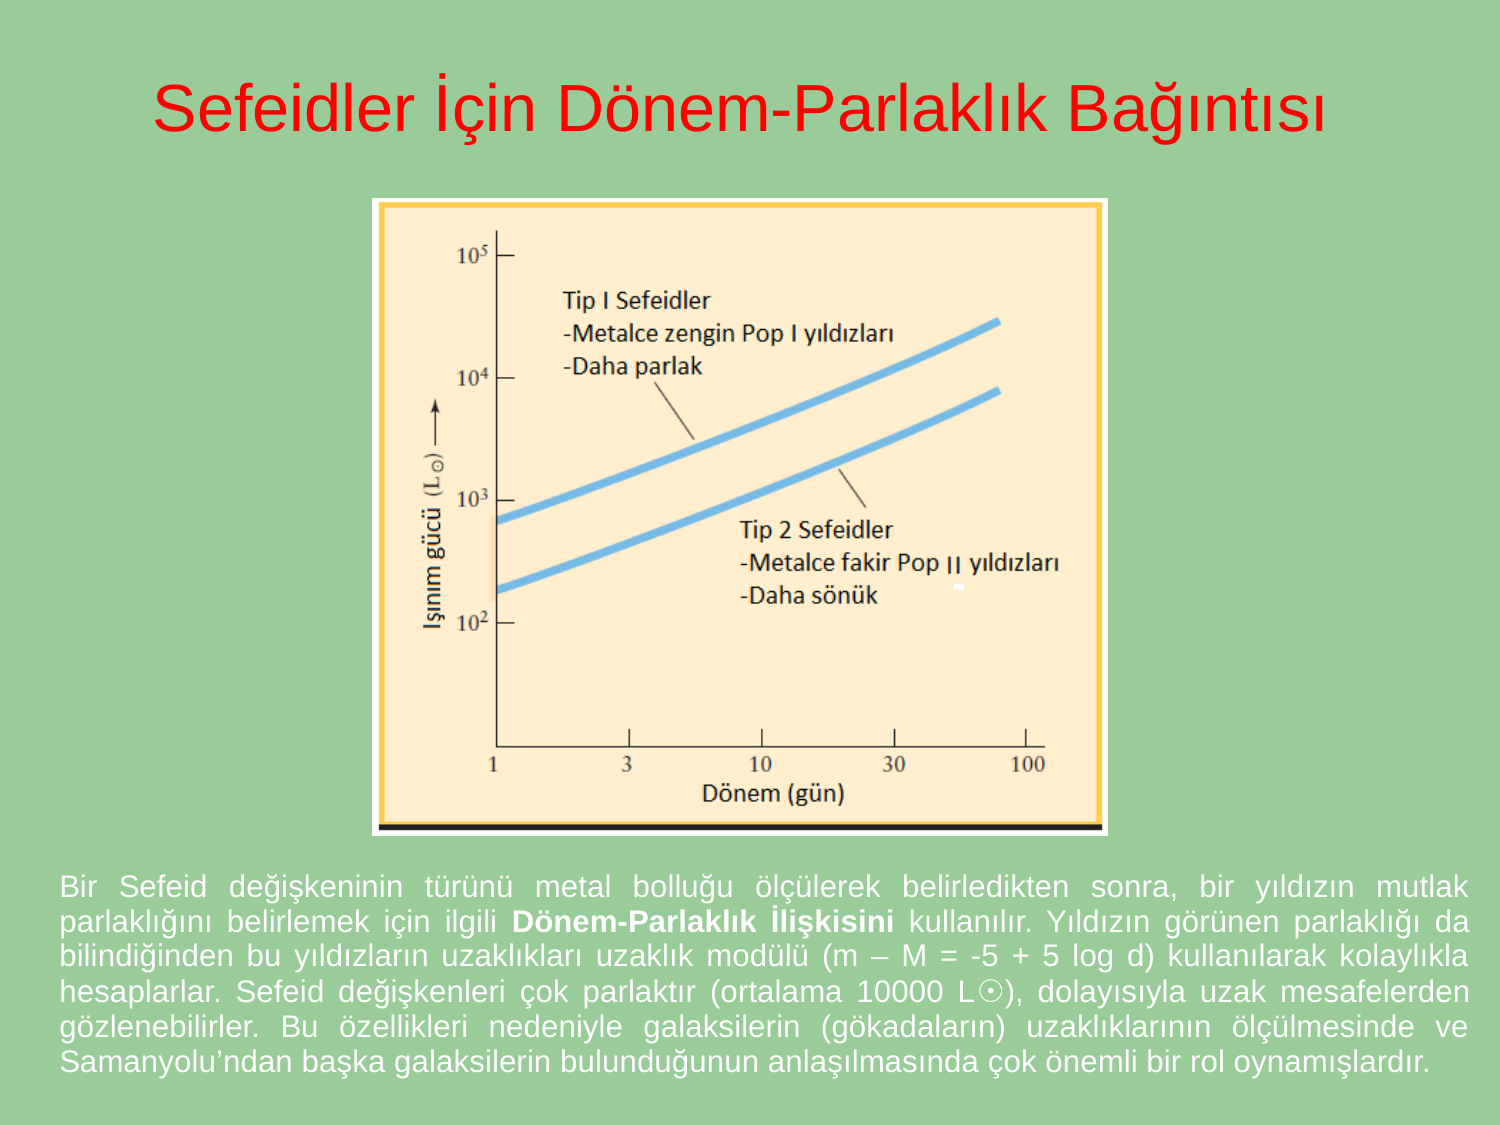

Sefeidler İçin Dönem-Parlaklık Bağıntısı
Bir Sefeid değişkeninin türünü metal bolluğu ölçülerek belirledikten sonra, bir yıldızın mutlak parlaklığını belirlemek için ilgili Dönem-Parlaklık İlişkisini kullanılır. Yıldızın görünen parlaklığı da bilindiğinden bu yıldızların uzaklıkları uzaklık modülü (m – M = -5 + 5 log d) kullanılarak kolaylıkla hesaplarlar. Sefeid değişkenleri çok parlaktır (ortalama 10000 L☉), dolayısıyla uzak mesafelerden gözlenebilirler. Bu özellikleri nedeniyle galaksilerin (gökadaların) uzaklıklarının ölçülmesinde ve Samanyolu’ndan başka galaksilerin bulunduğunun anlaşılmasında çok önemli bir rol oynamışlardır.